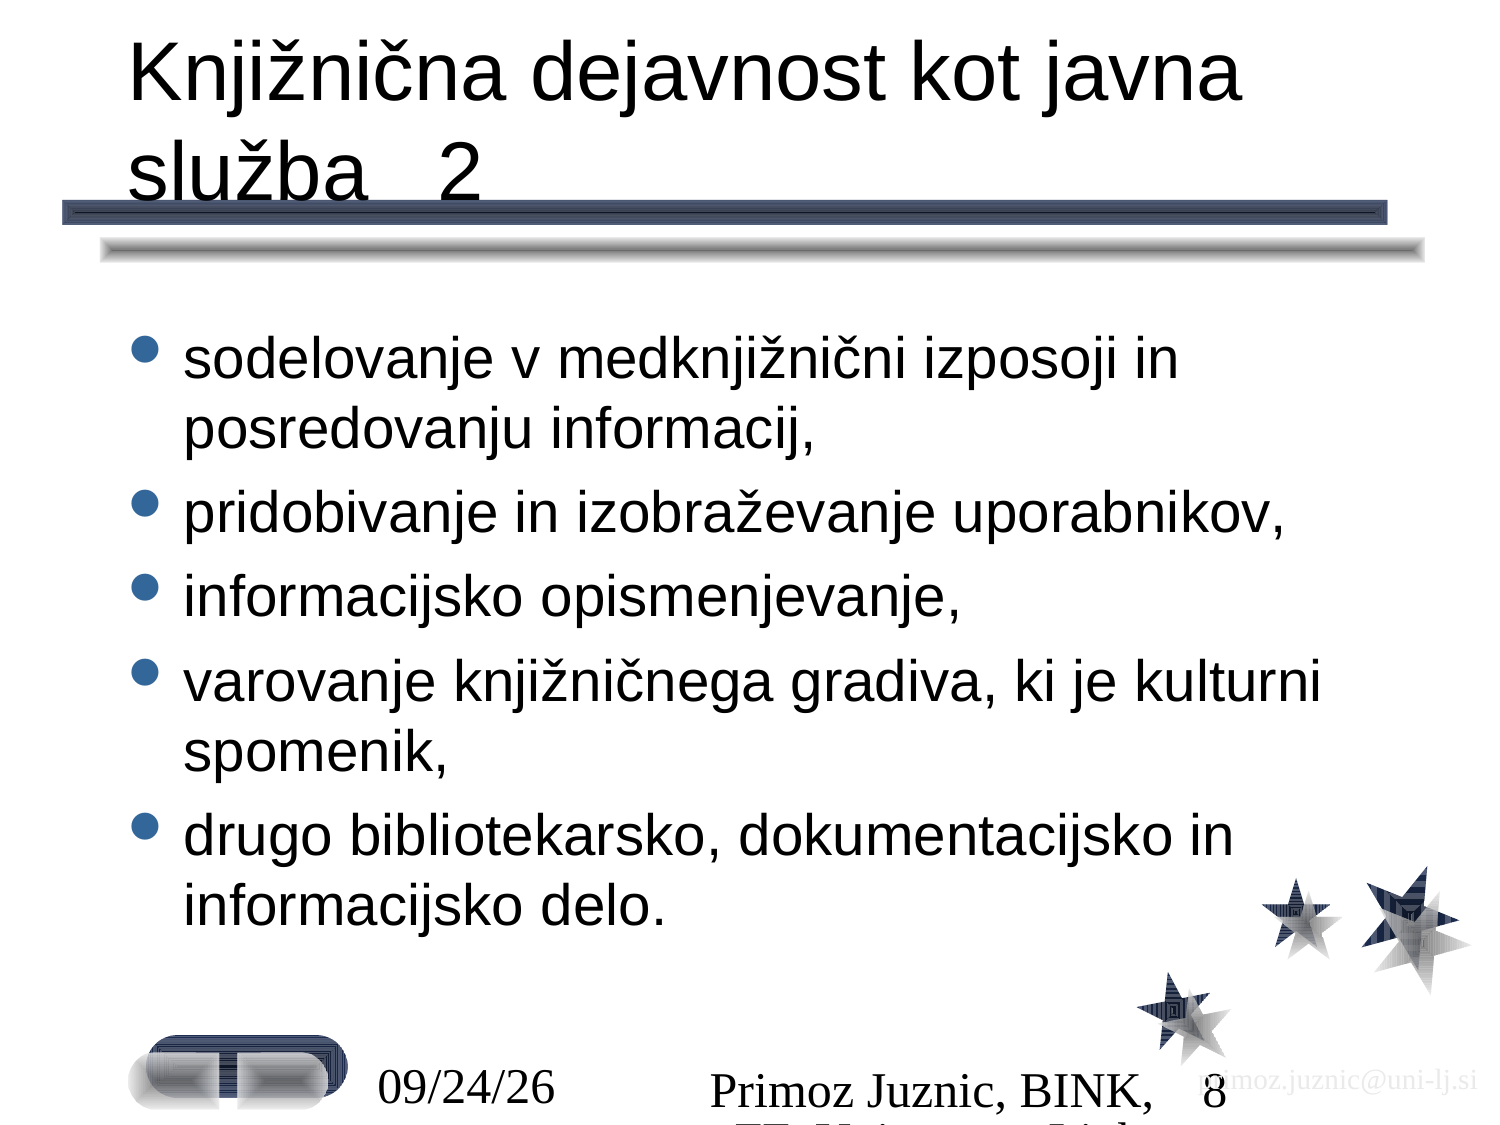

# Knjižnična dejavnost kot javna služba 2
sodelovanje v medknjižnični izposoji in posredovanju informacij,
pridobivanje in izobraževanje uporabnikov,
informacijsko opismenjevanje,
varovanje knjižničnega gradiva, ki je kulturni spomenik,
drugo bibliotekarsko, dokumentacijsko in informacijsko delo.
Primoz Juznic, BINK, FF, Univerza v Ljubljani
8